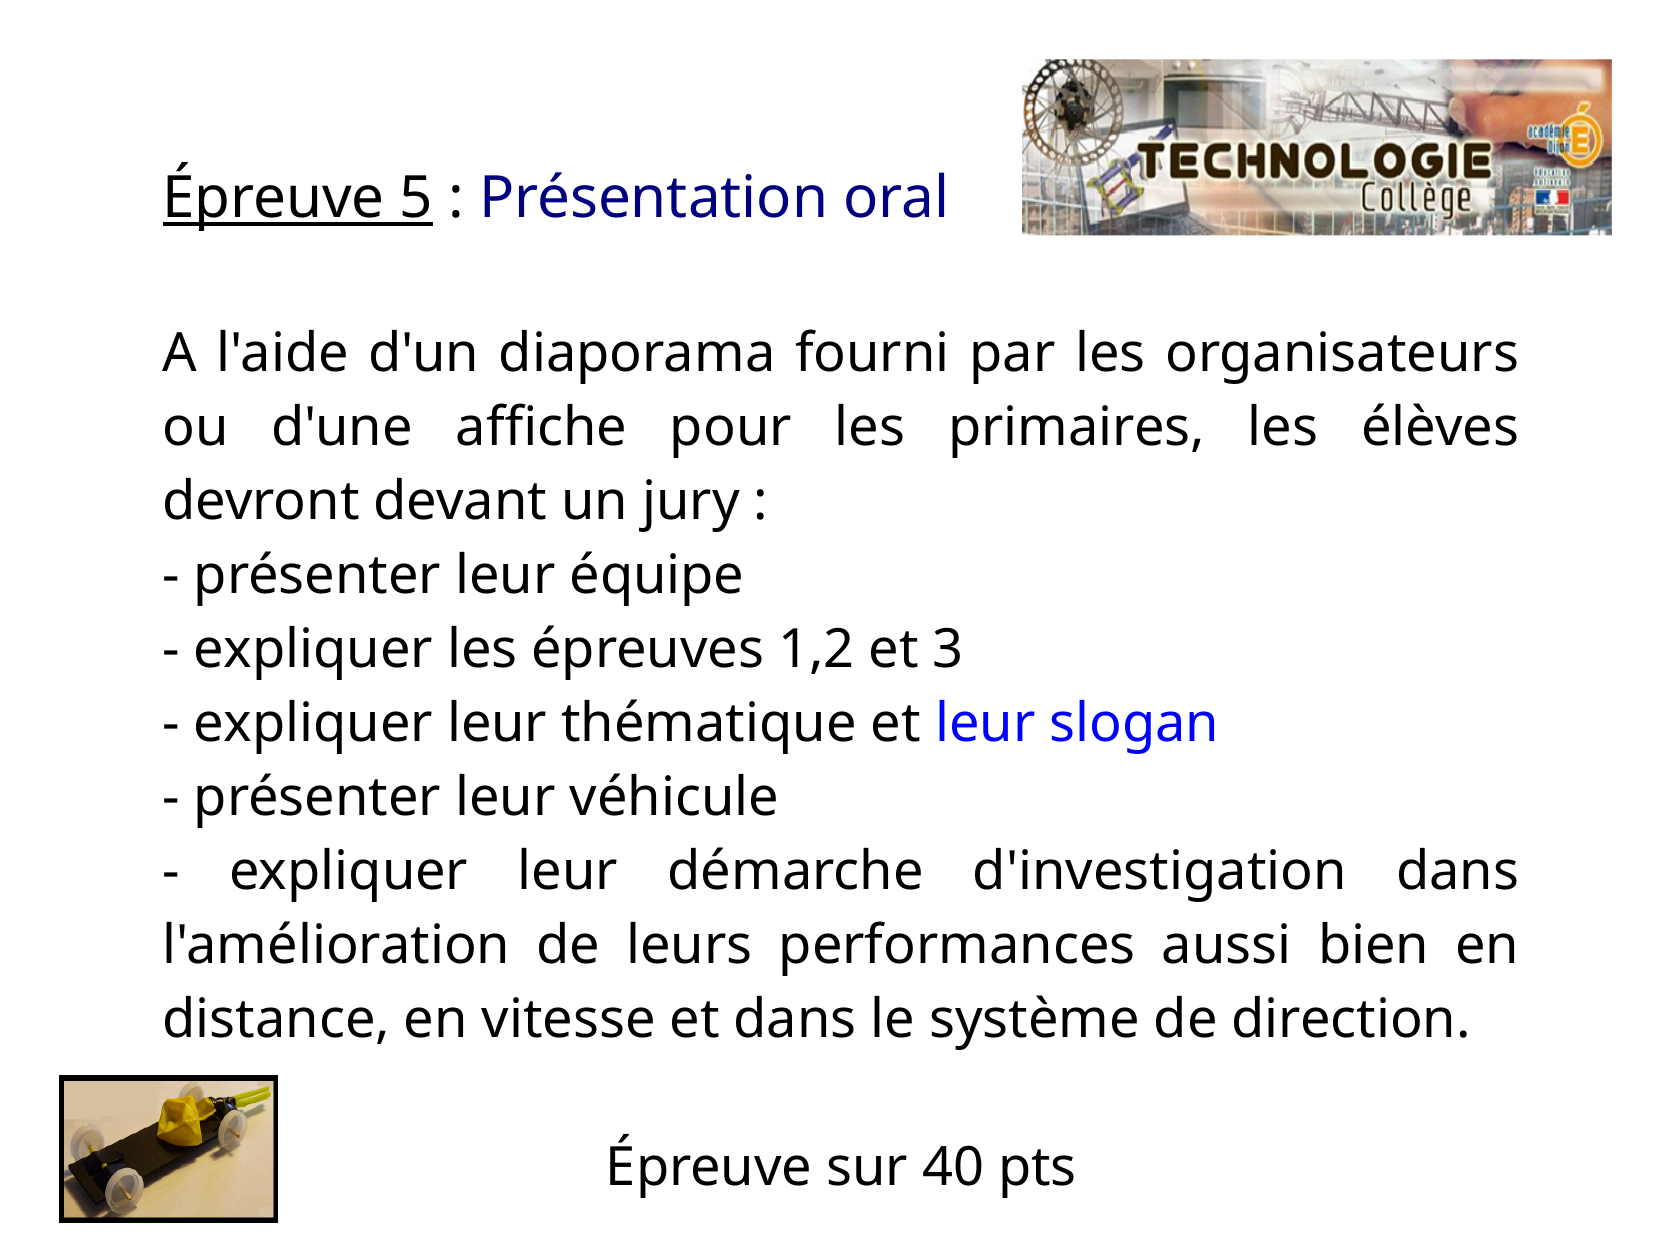

Épreuve 5 : Présentation oral
A l'aide d'un diaporama fourni par les organisateurs ou d'une affiche pour les primaires, les élèves devront devant un jury :
- présenter leur équipe
- expliquer les épreuves 1,2 et 3
- expliquer leur thématique et leur slogan
- présenter leur véhicule
- expliquer leur démarche d'investigation dans l'amélioration de leurs performances aussi bien en distance, en vitesse et dans le système de direction.
Épreuve sur 40 pts